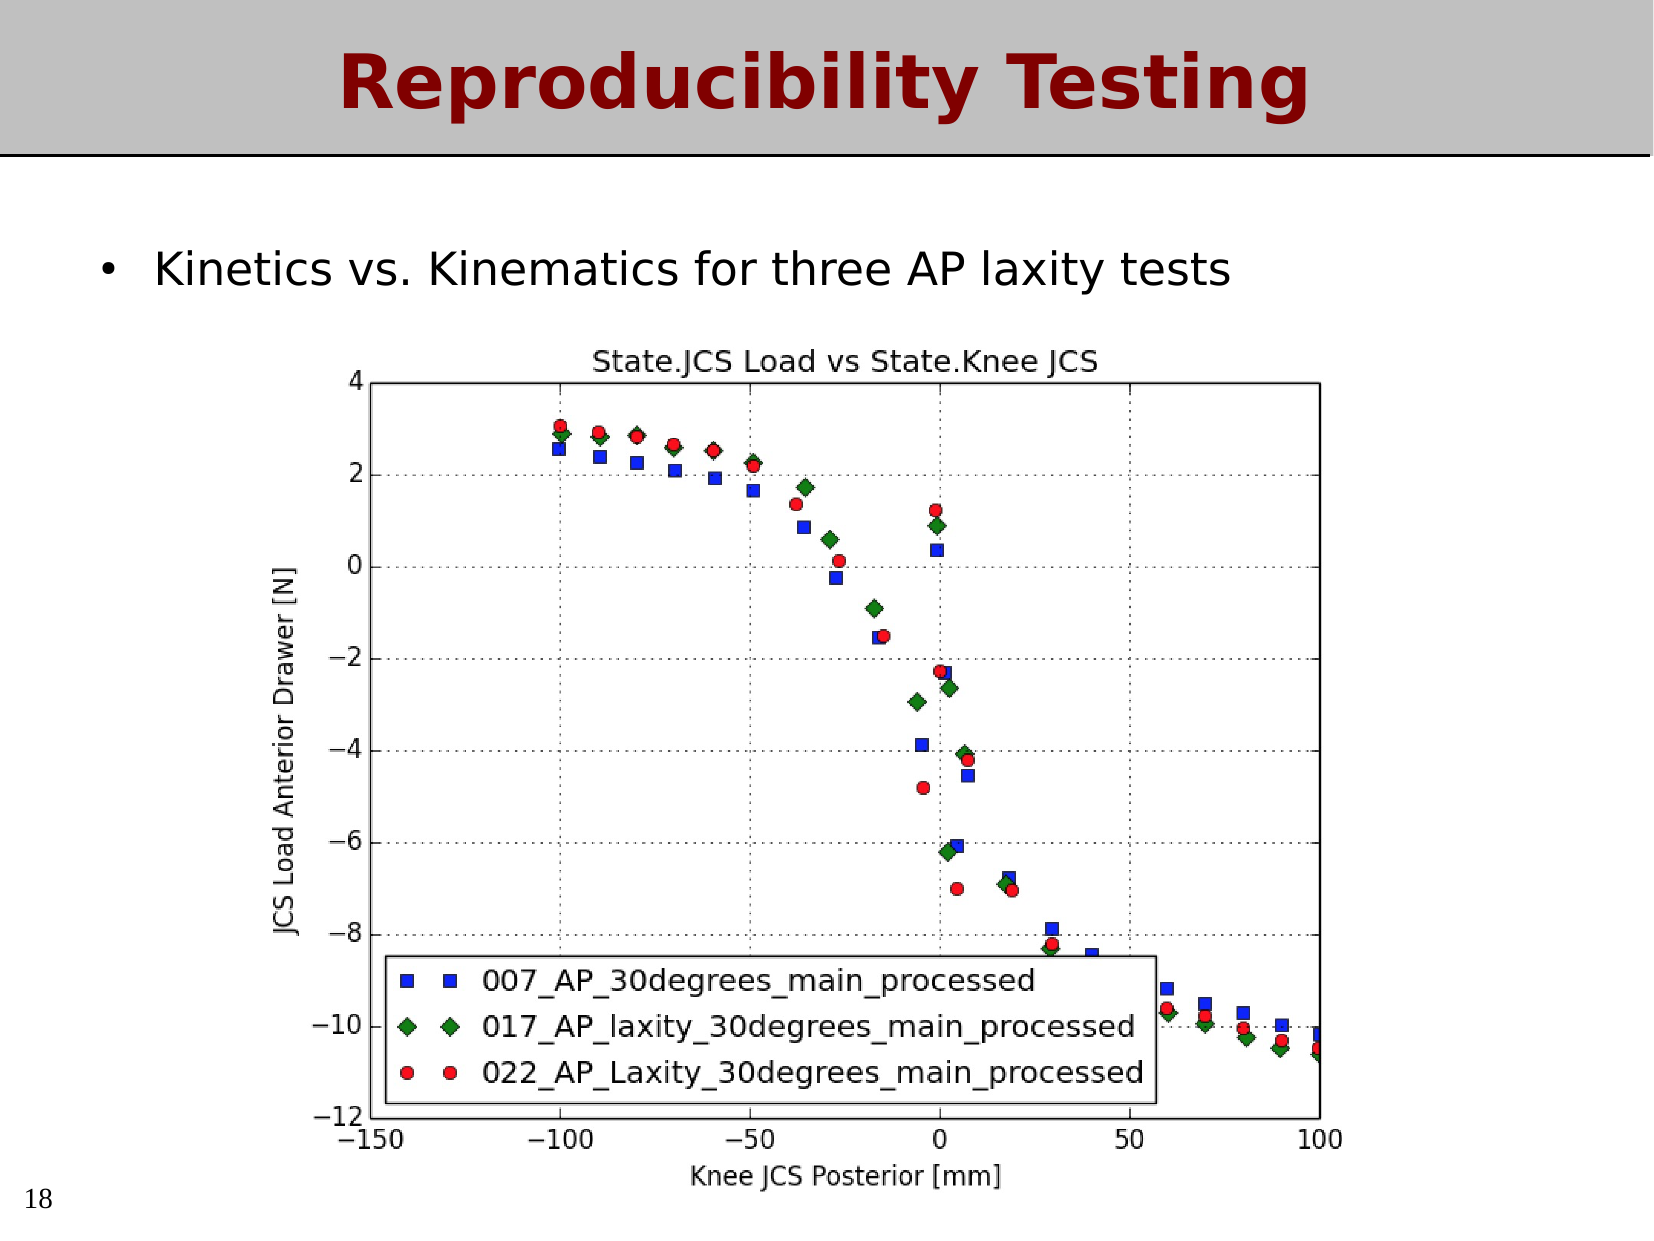

Reproducibility Testing
# Kinetics vs. Kinematics for three AP laxity tests